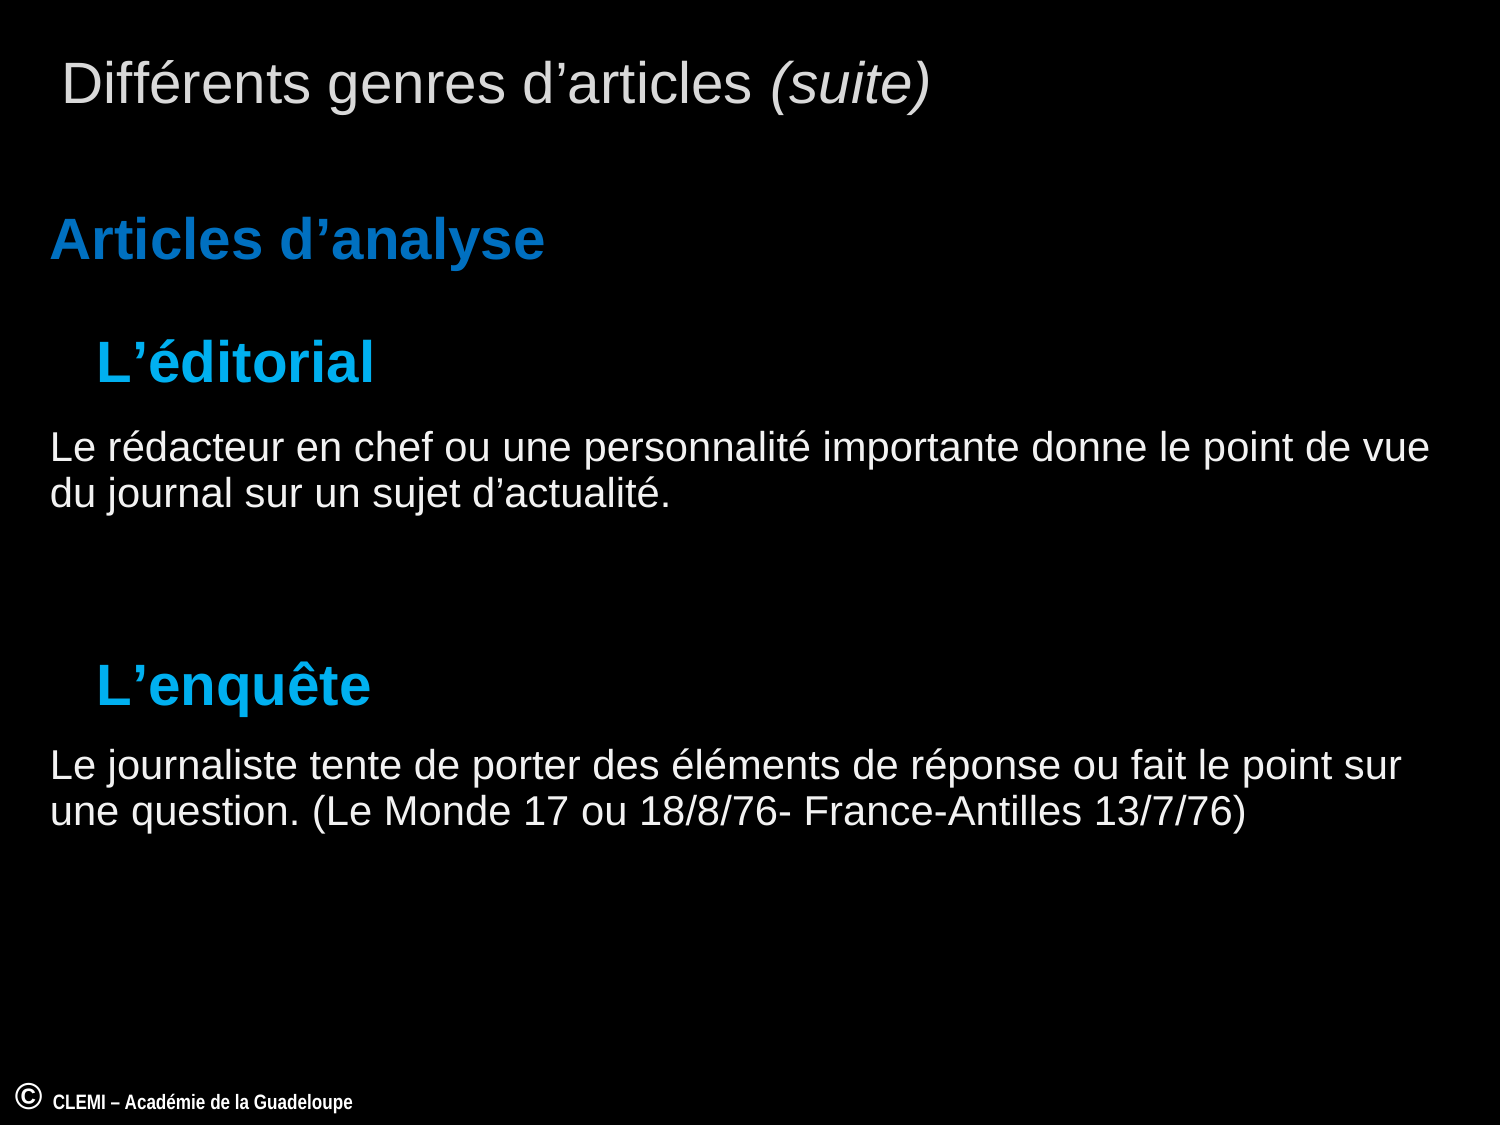

# Différents genres d’articles (suite)
Articles d’analyse
L’éditorial
Le rédacteur en chef ou une personnalité importante donne le point de vue du journal sur un sujet d’actualité.
L’enquête
Le journaliste tente de porter des éléments de réponse ou fait le point sur une question. (Le Monde 17 ou 18/8/76- France-Antilles 13/7/76)
© CLEMI – Académie de la Guadeloupe